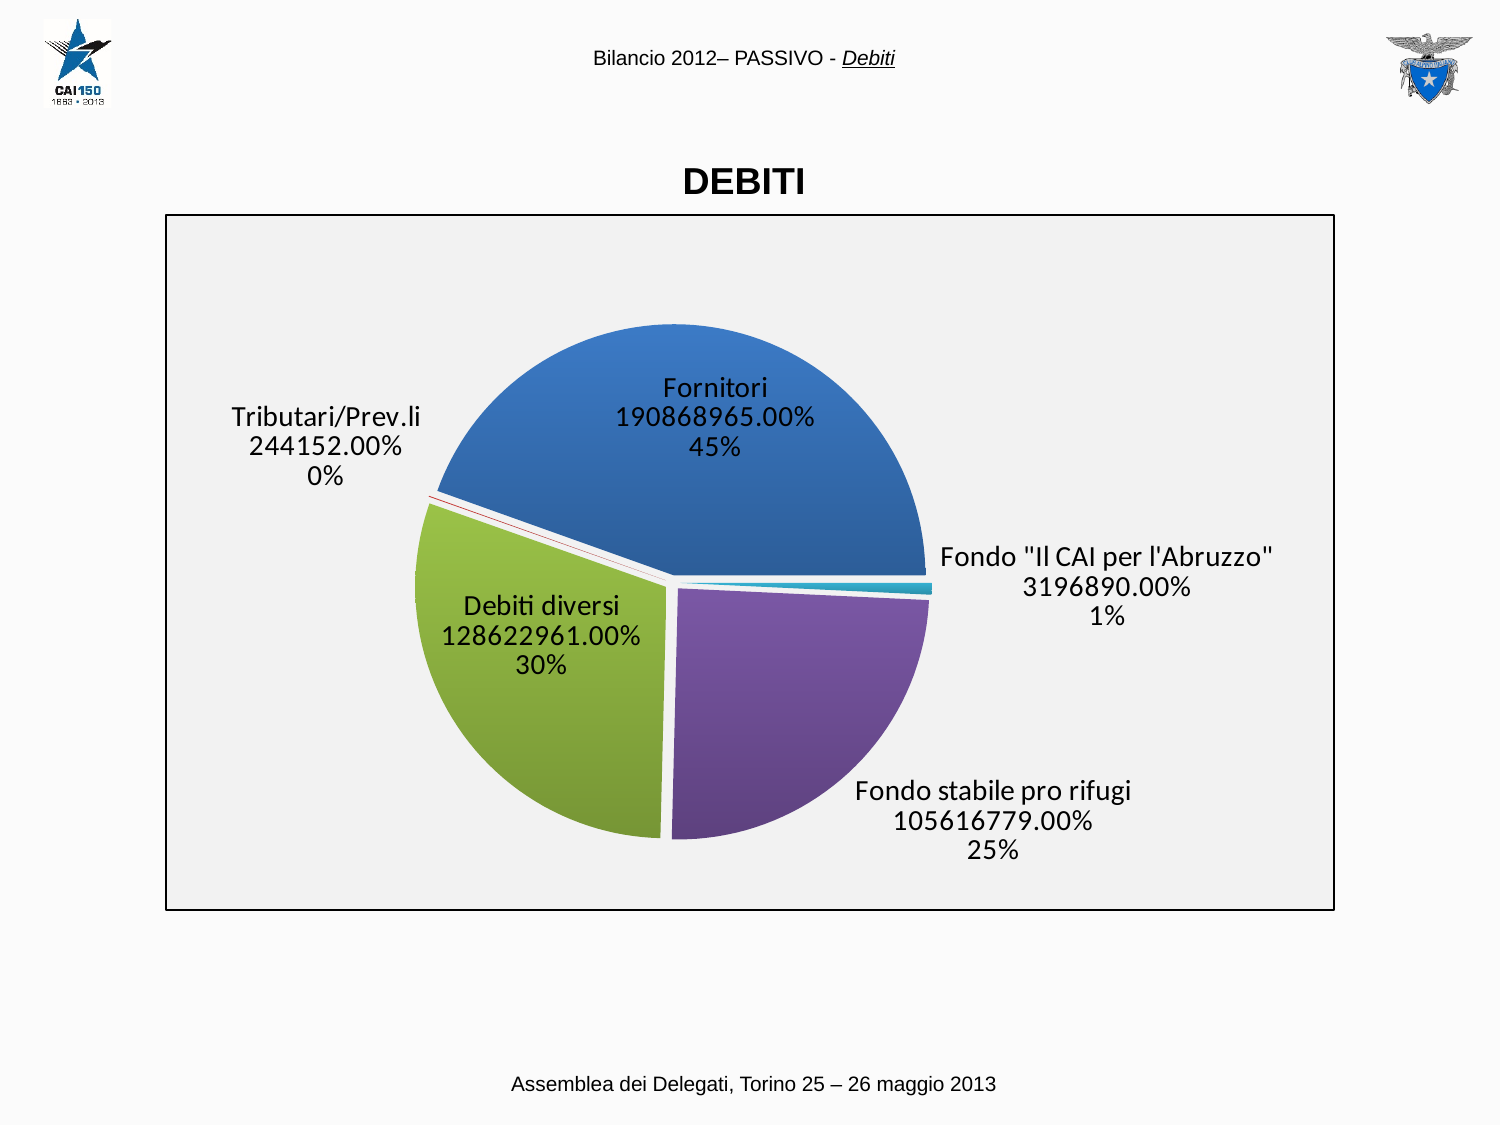

Bilancio 2012– PASSIVO - Debiti
DEBITI
### Chart
| Category | Serie1 |
|---|---|
| Fornitori | 1908689.65 |
| Tributari/Prev.li | 2441.52 |
| Debiti diversi | 1286229.61 |
| Fondo stabile pro rifugi | 1056167.79 |
| Fondo "Il CAI per l'Abruzzo" | 31968.9 |Assemblea dei Delegati, Torino 25 – 26 maggio 2013